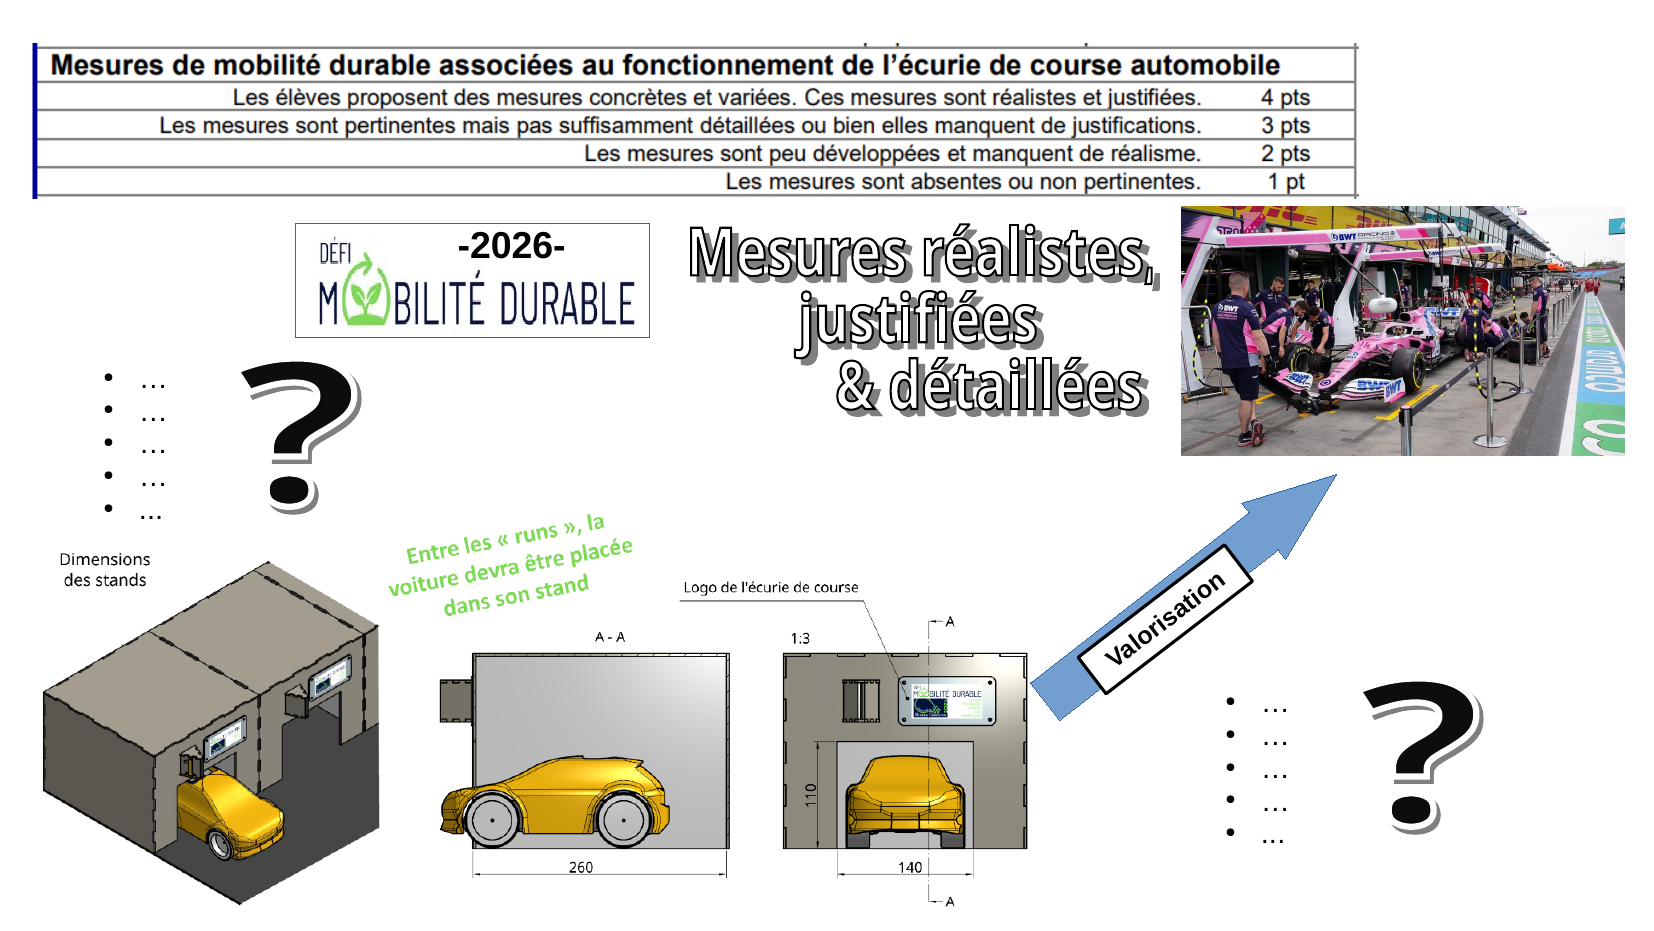

-2026-
Mesures réalistes,
justifiées
 & détaillées
…
…
…
…
...
?
Valorisation
?
…
…
…
…
...